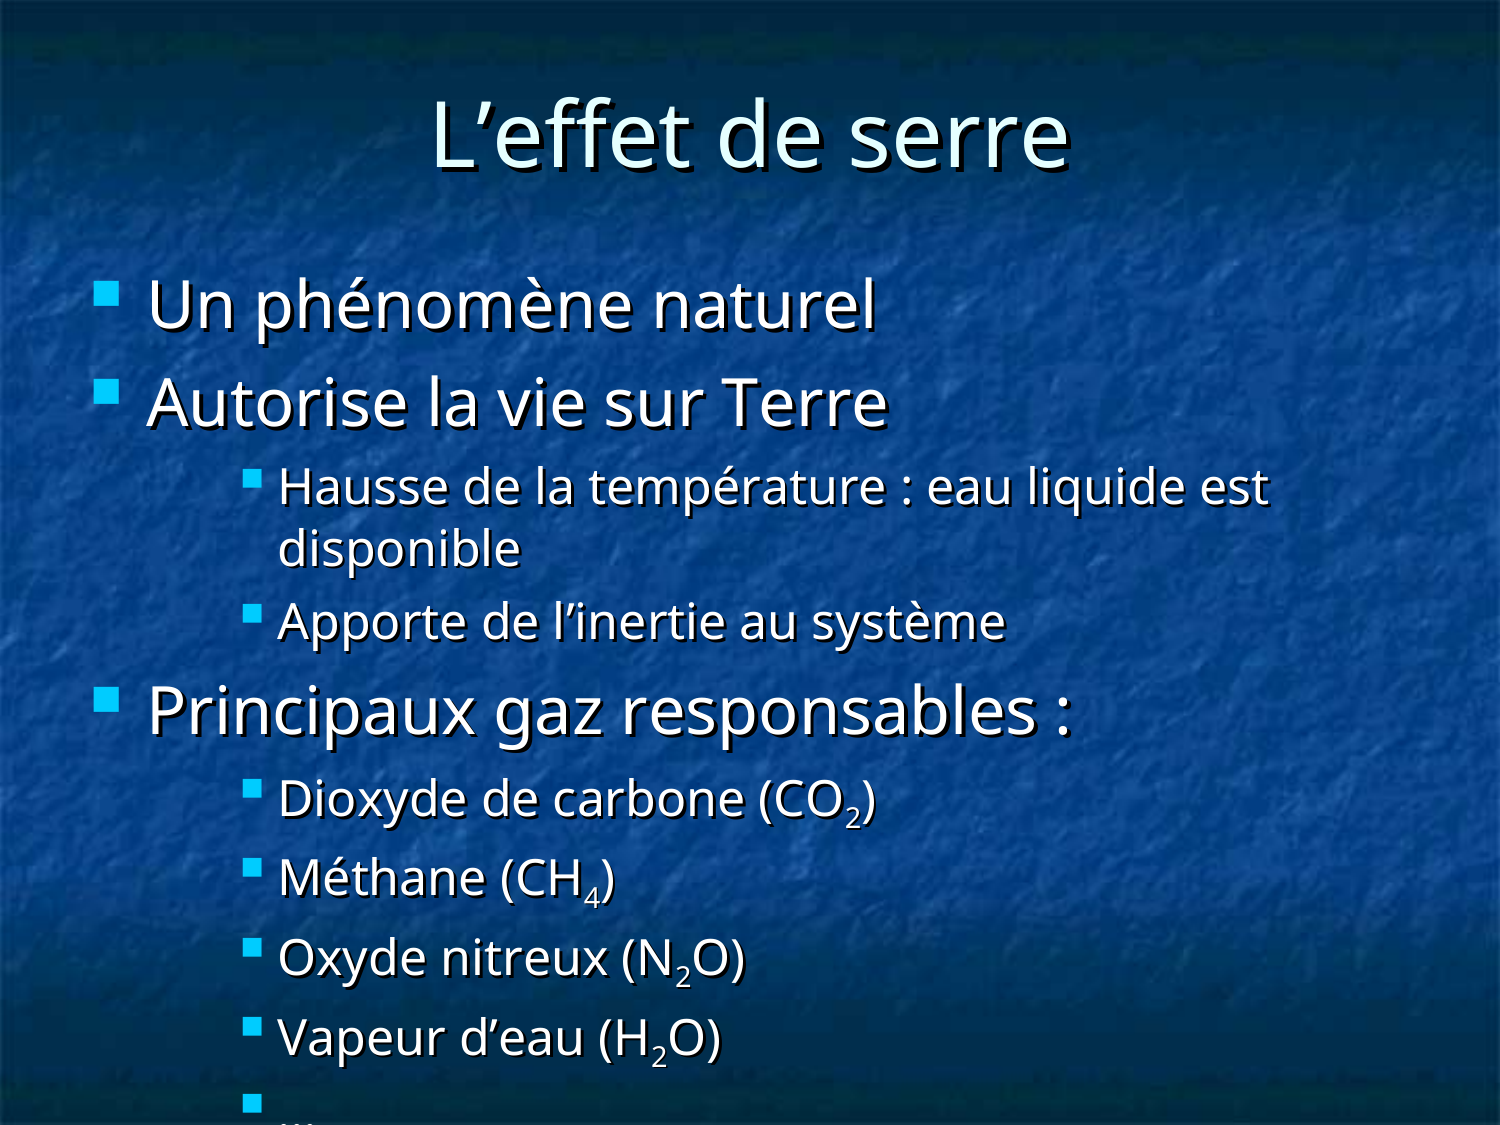

# L’effet de serre
Un phénomène naturel
Autorise la vie sur Terre
Hausse de la température : eau liquide est disponible
Apporte de l’inertie au système
Principaux gaz responsables :
Dioxyde de carbone (CO2)
Méthane (CH4)
Oxyde nitreux (N2O)
Vapeur d’eau (H2O)
…
Lien direct avec le cycle du carbone